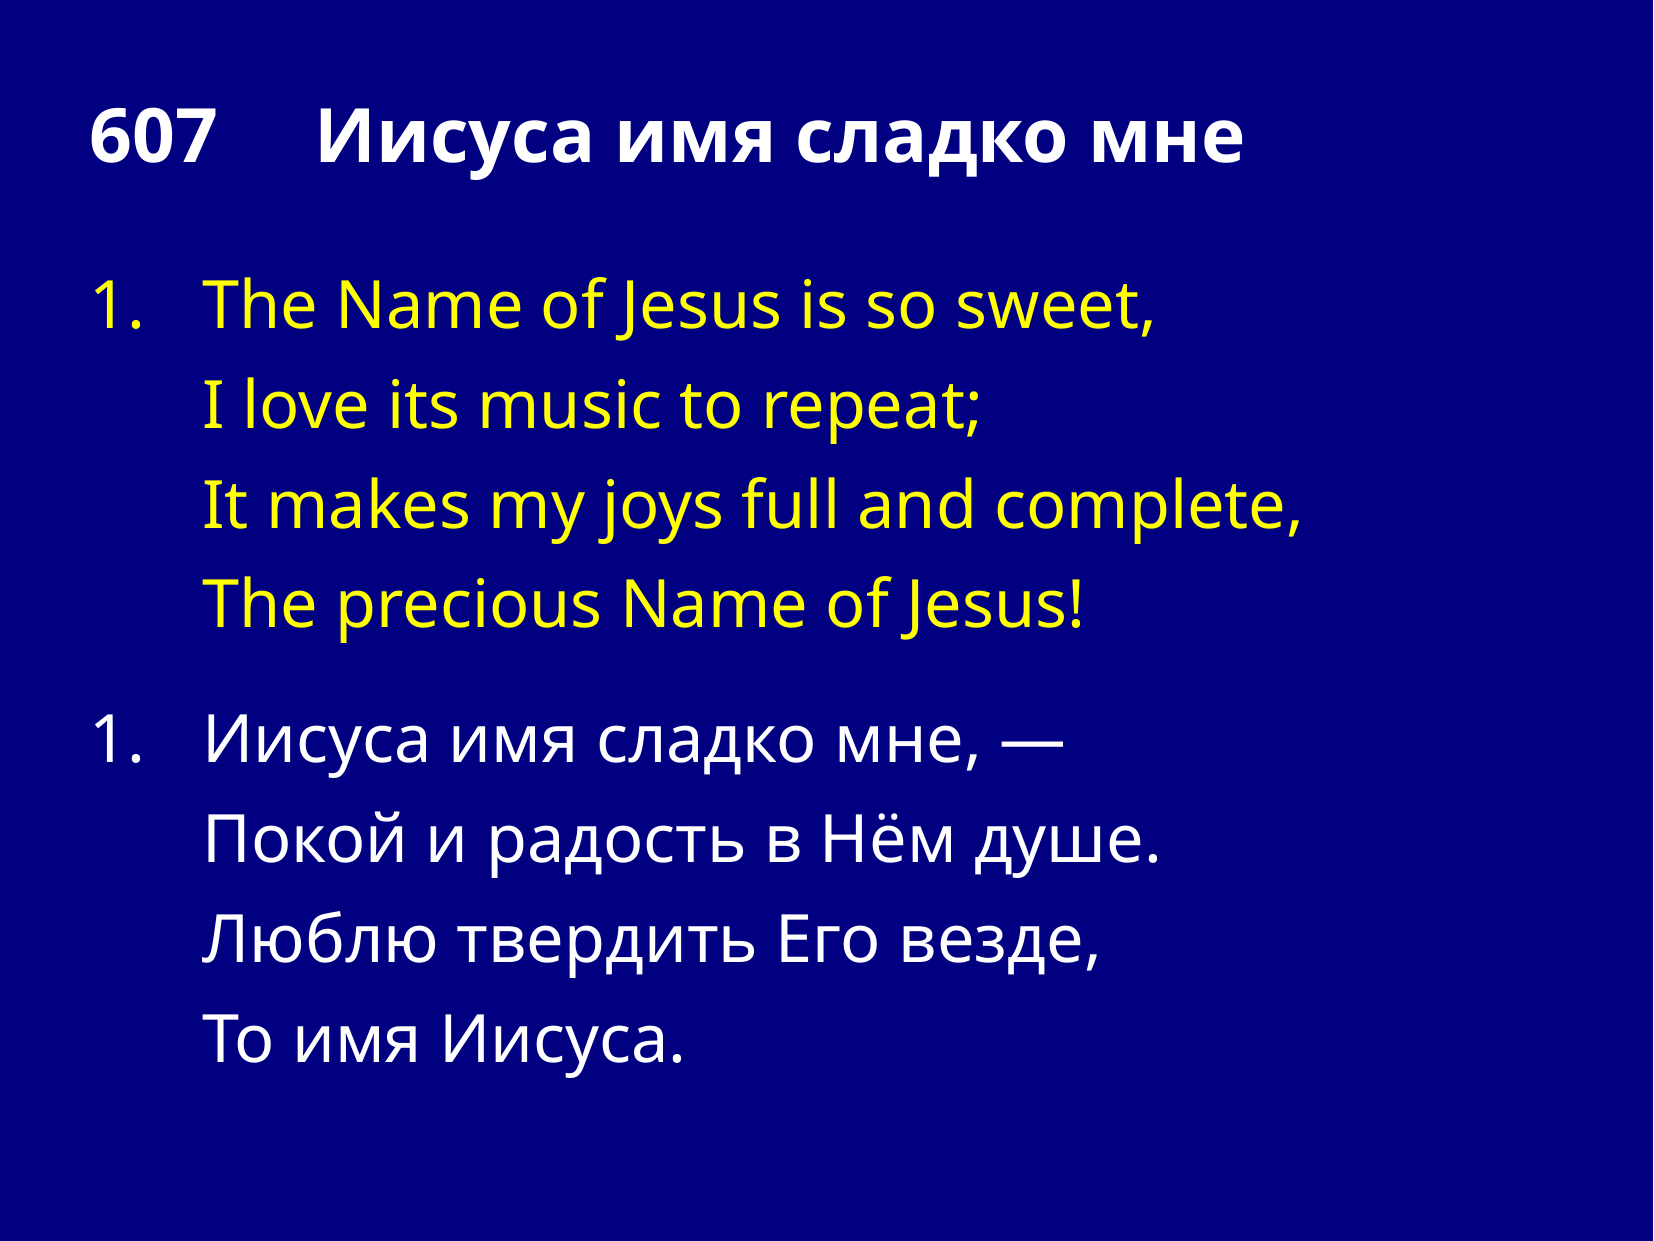

607	Иисуса имя сладко мне
1.	The Name of Jesus is so sweet,
	I love its music to repeat;
	It makes my joys full and complete,
	The precious Name of Jesus!
1.	Иисуса имя сладко мне, —
	Покой и радость в Нём душе.
	Люблю твердить Его везде,
	То имя Иисуса.